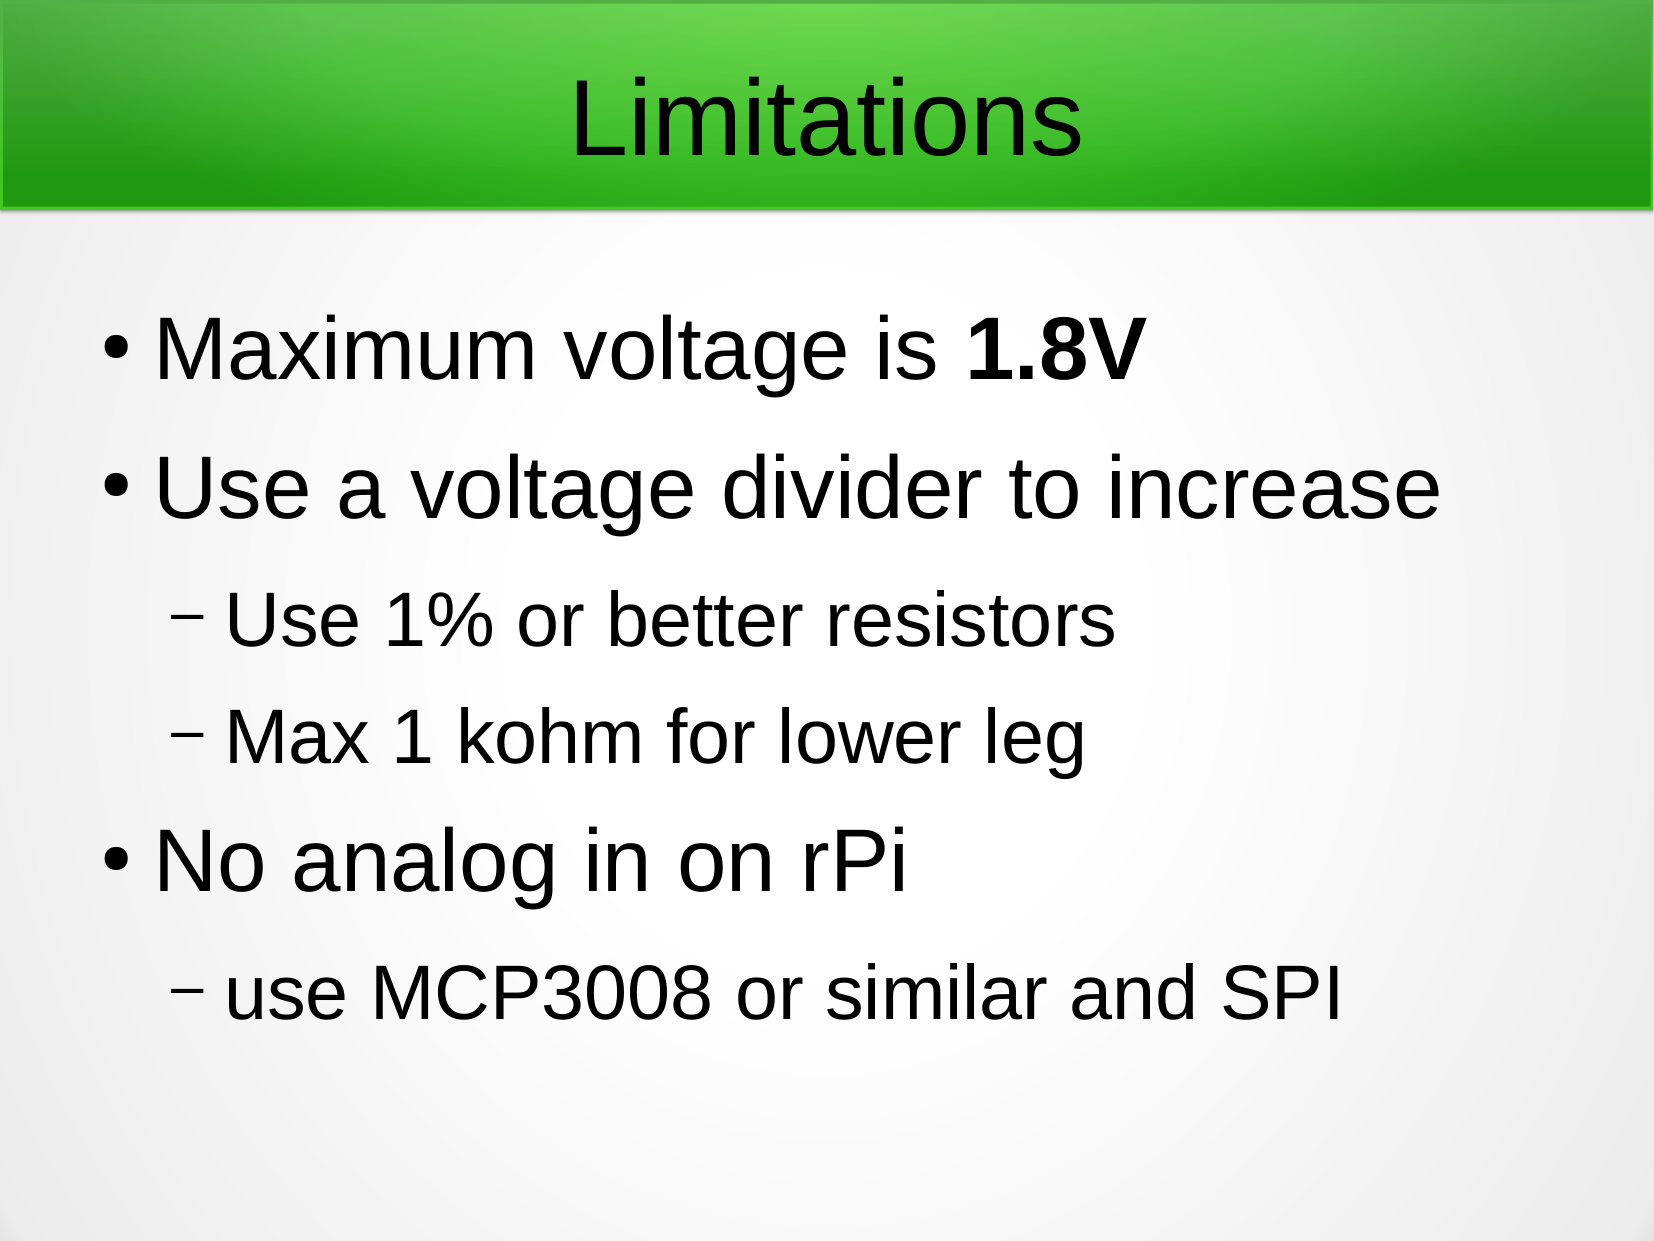

# Limitations
Maximum voltage is 1.8V
Use a voltage divider to increase
Use 1% or better resistors
Max 1 kohm for lower leg
No analog in on rPi
use MCP3008 or similar and SPI